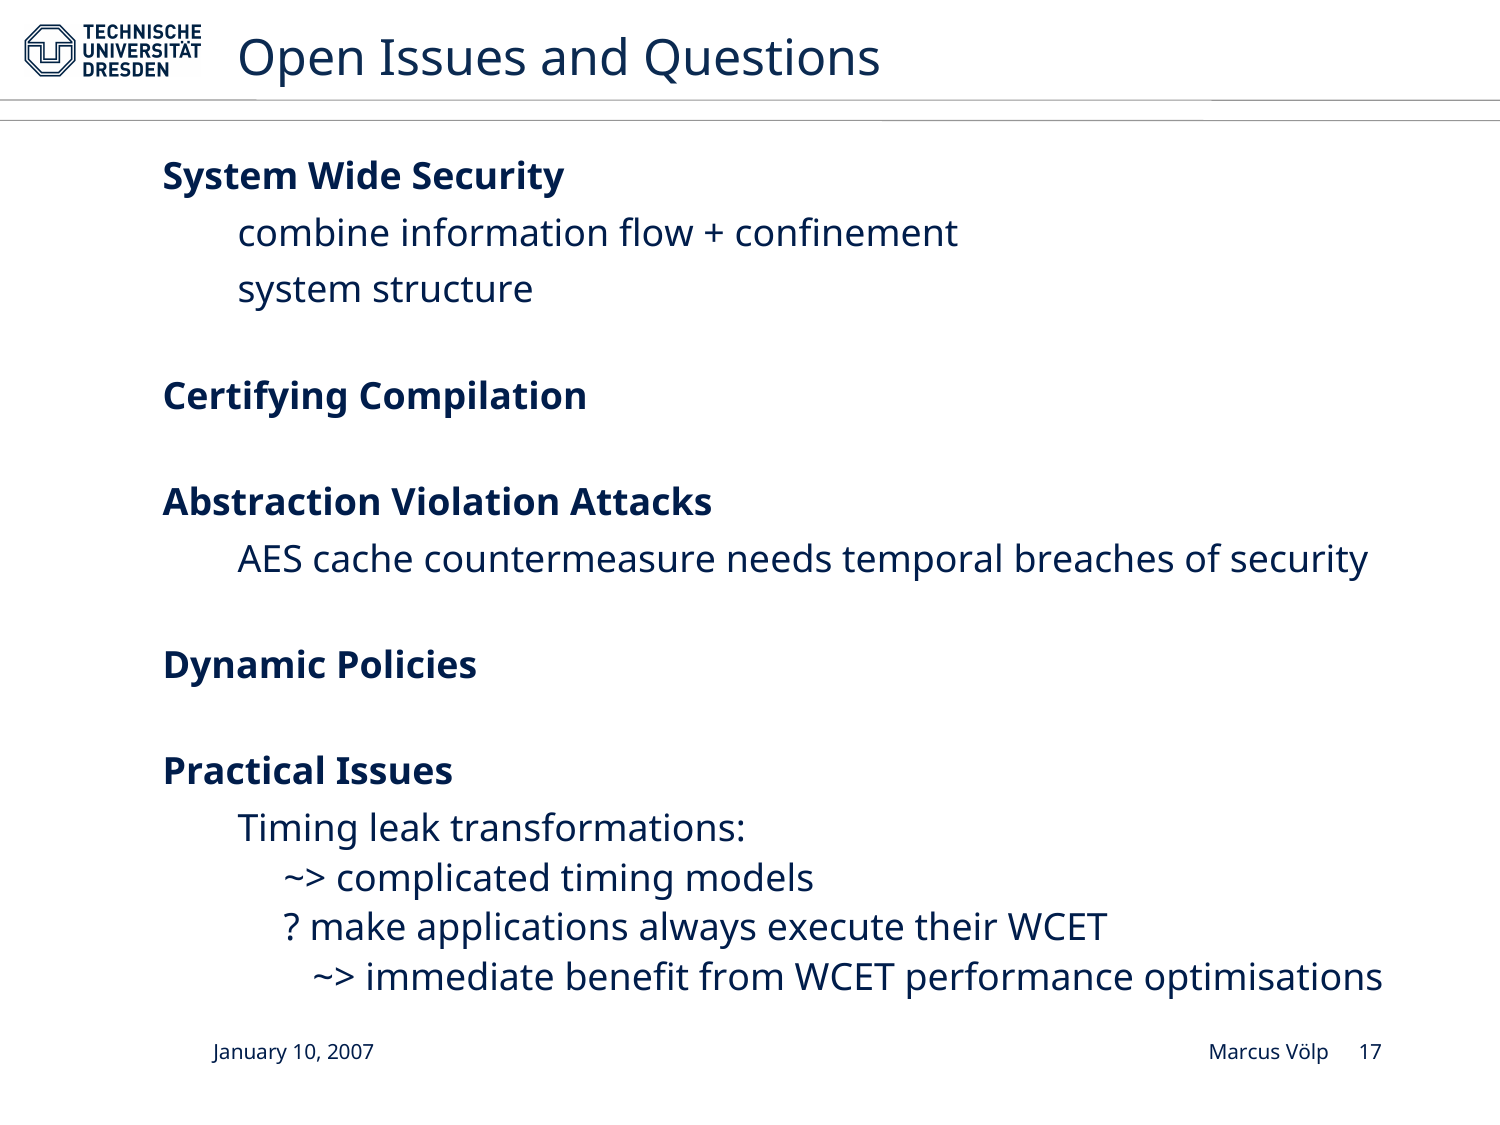

# Open Issues and Questions
System Wide Security
combine information flow + confinement
system structure
Certifying Compilation
Abstraction Violation Attacks
AES cache countermeasure needs temporal breaches of security
Dynamic Policies
Practical Issues
Timing leak transformations:
~> complicated timing models
? make applications always execute their WCET
 ~> immediate benefit from WCET performance optimisations